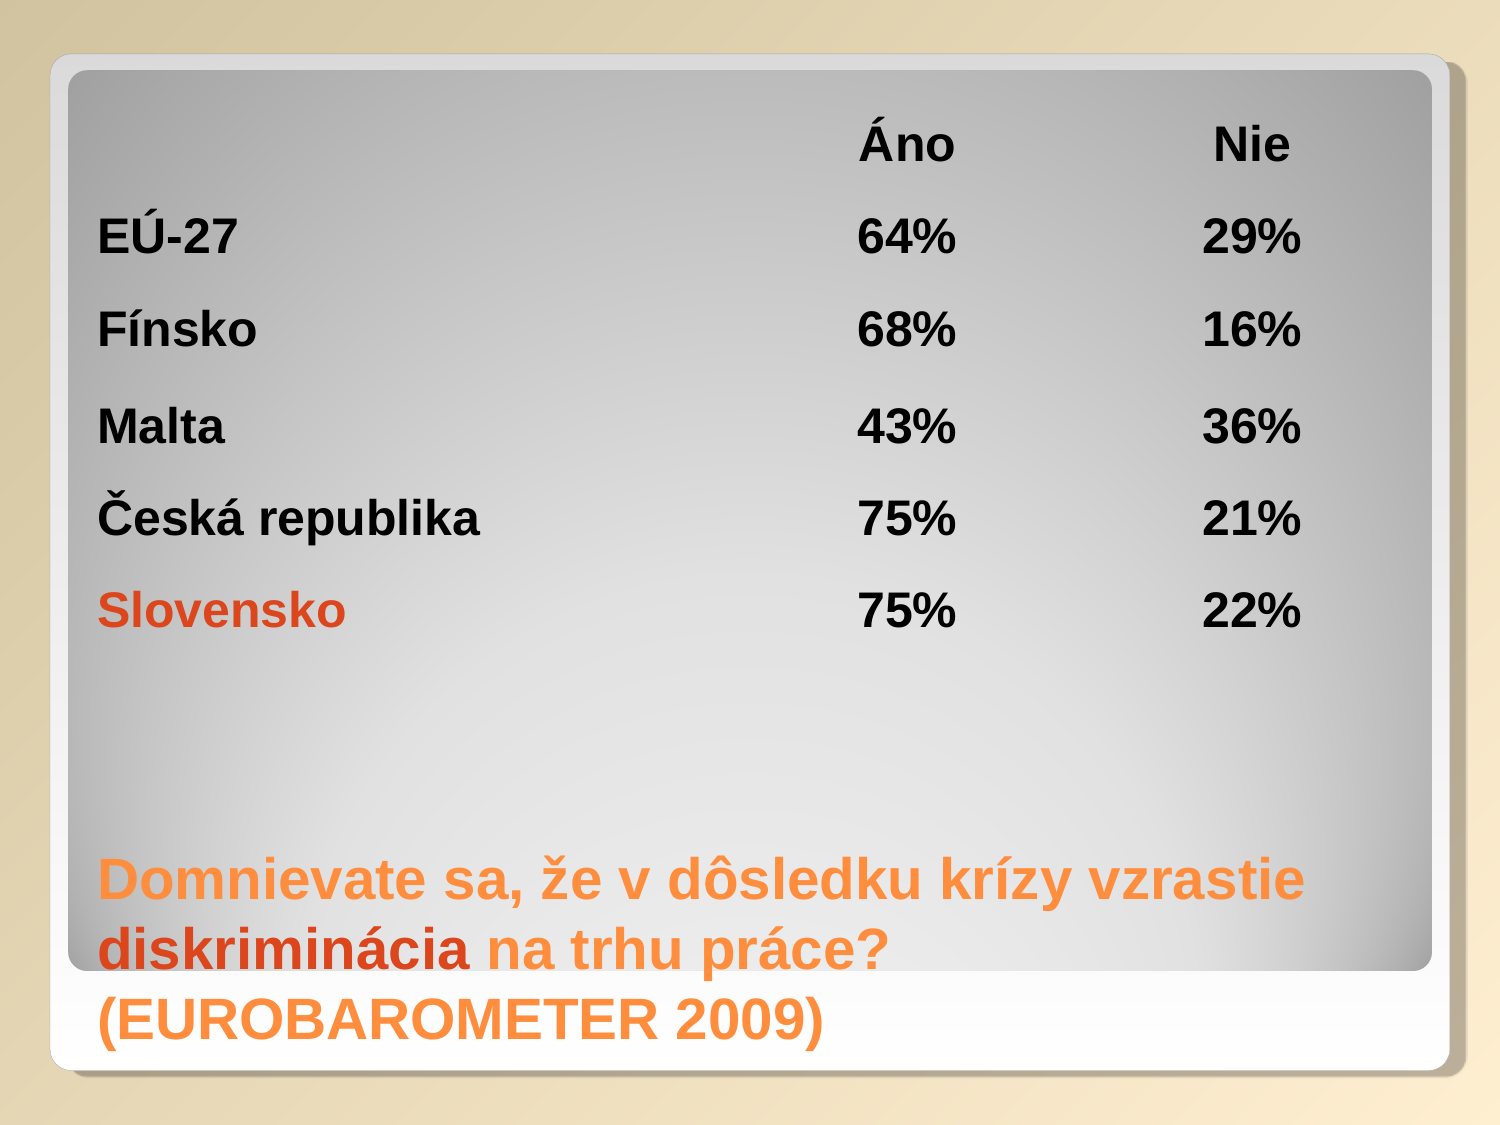

| | Áno | Nie |
| --- | --- | --- |
| EÚ-27 | 64% | 29% |
| Fínsko | 68% | 16% |
| Malta | 43% | 36% |
| Česká republika | 75% | 21% |
| Slovensko | 75% | 22% |
# Domnievate sa, že v dôsledku krízy vzrastie diskriminácia na trhu práce? (EUROBAROMETER 2009)